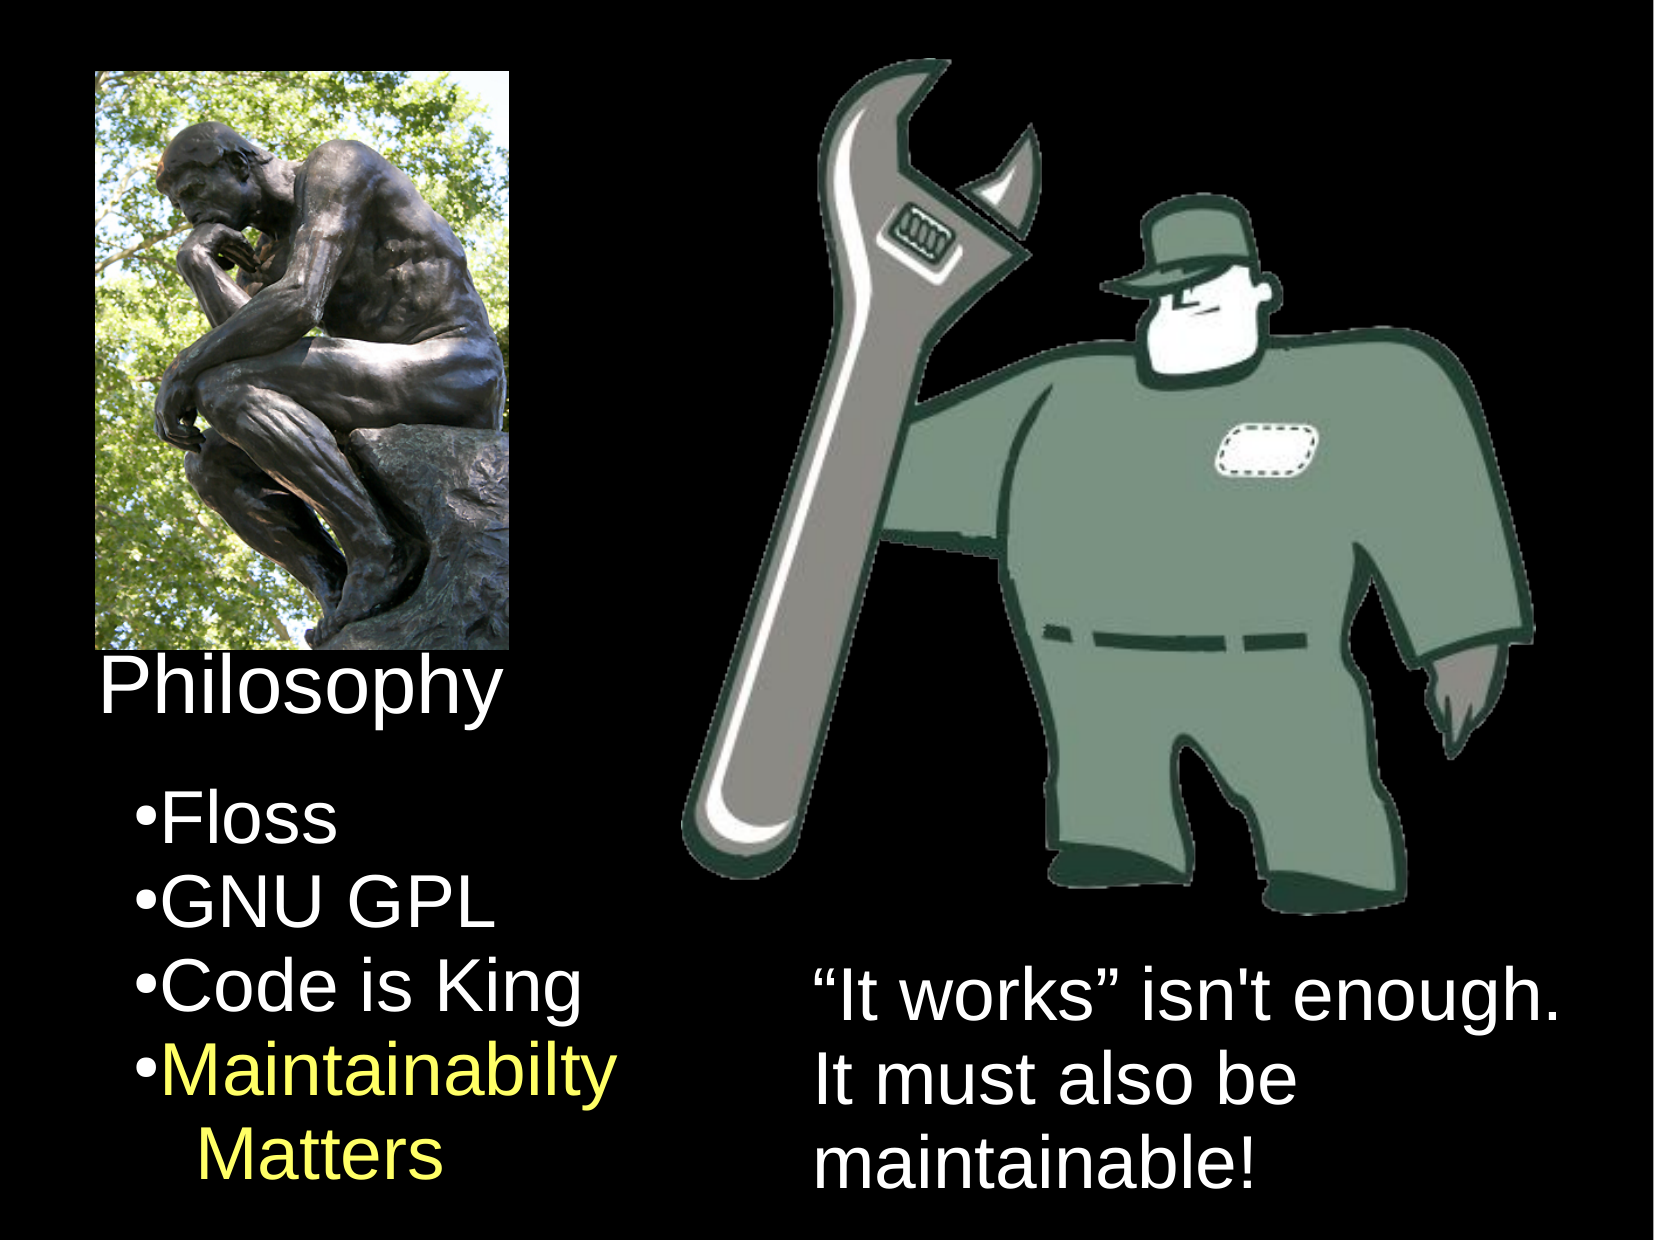

Philosophy
Floss
GNU GPL
Code is King
Maintainabilty
 Matters
“It works” isn't enough. It must also be maintainable!